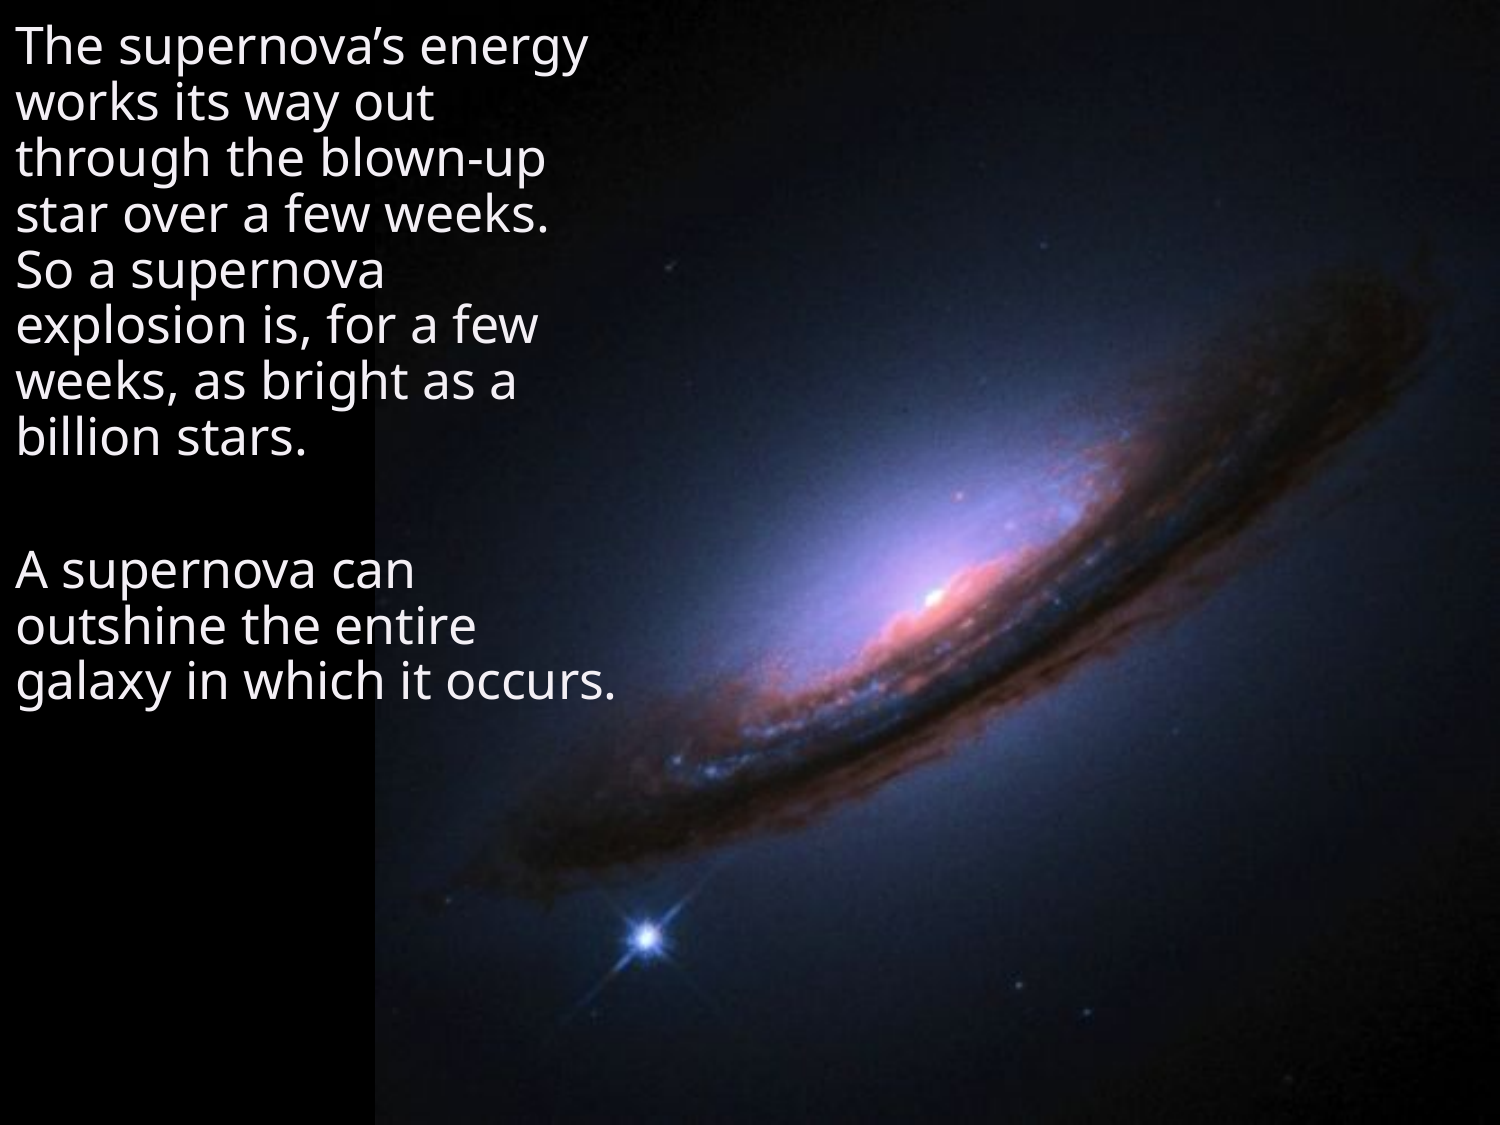

The supernova’s energy works its way out through the blown-up star over a few weeks. So a supernova explosion is, for a few weeks, as bright as a billion stars.
A supernova can outshine the entire galaxy in which it occurs.